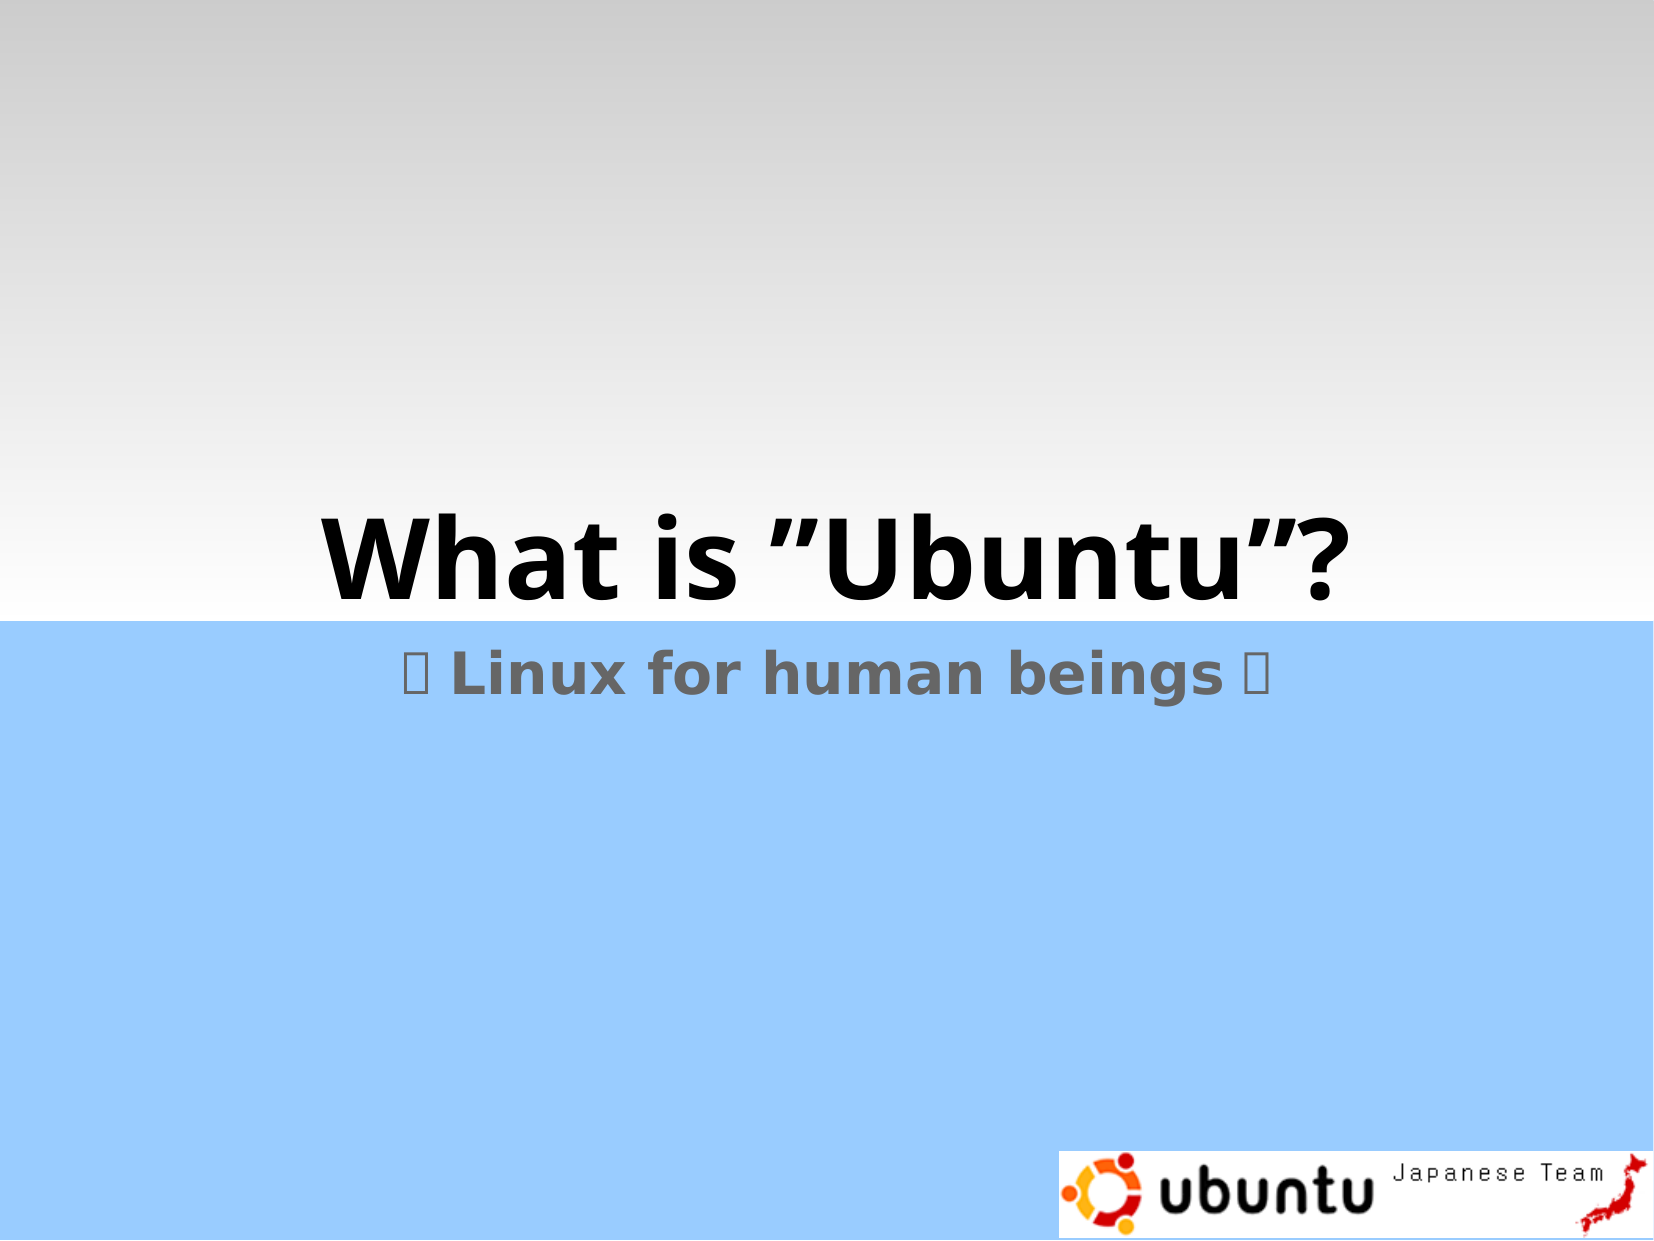

What is ”Ubuntu”?
〜Linux for human beings〜